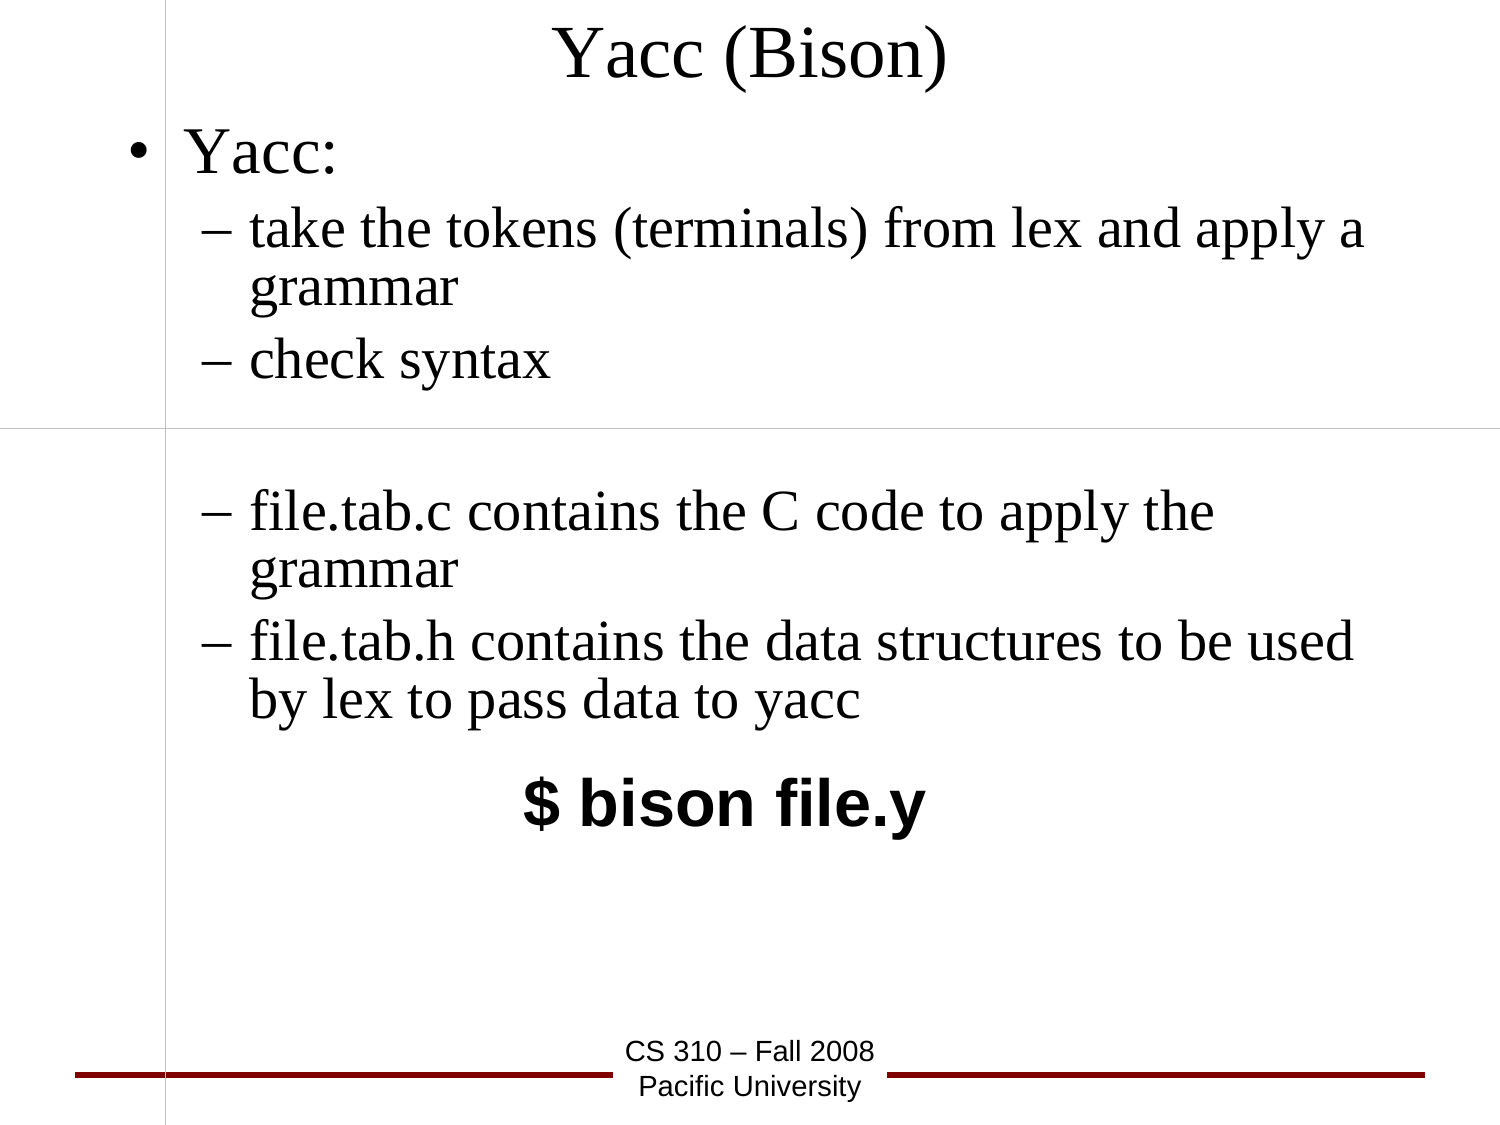

# Yacc (Bison)
Yacc:
take the tokens (terminals) from lex and apply a grammar
check syntax
file.tab.c contains the C code to apply the grammar
file.tab.h contains the data structures to be used by lex to pass data to yacc
$ bison file.y